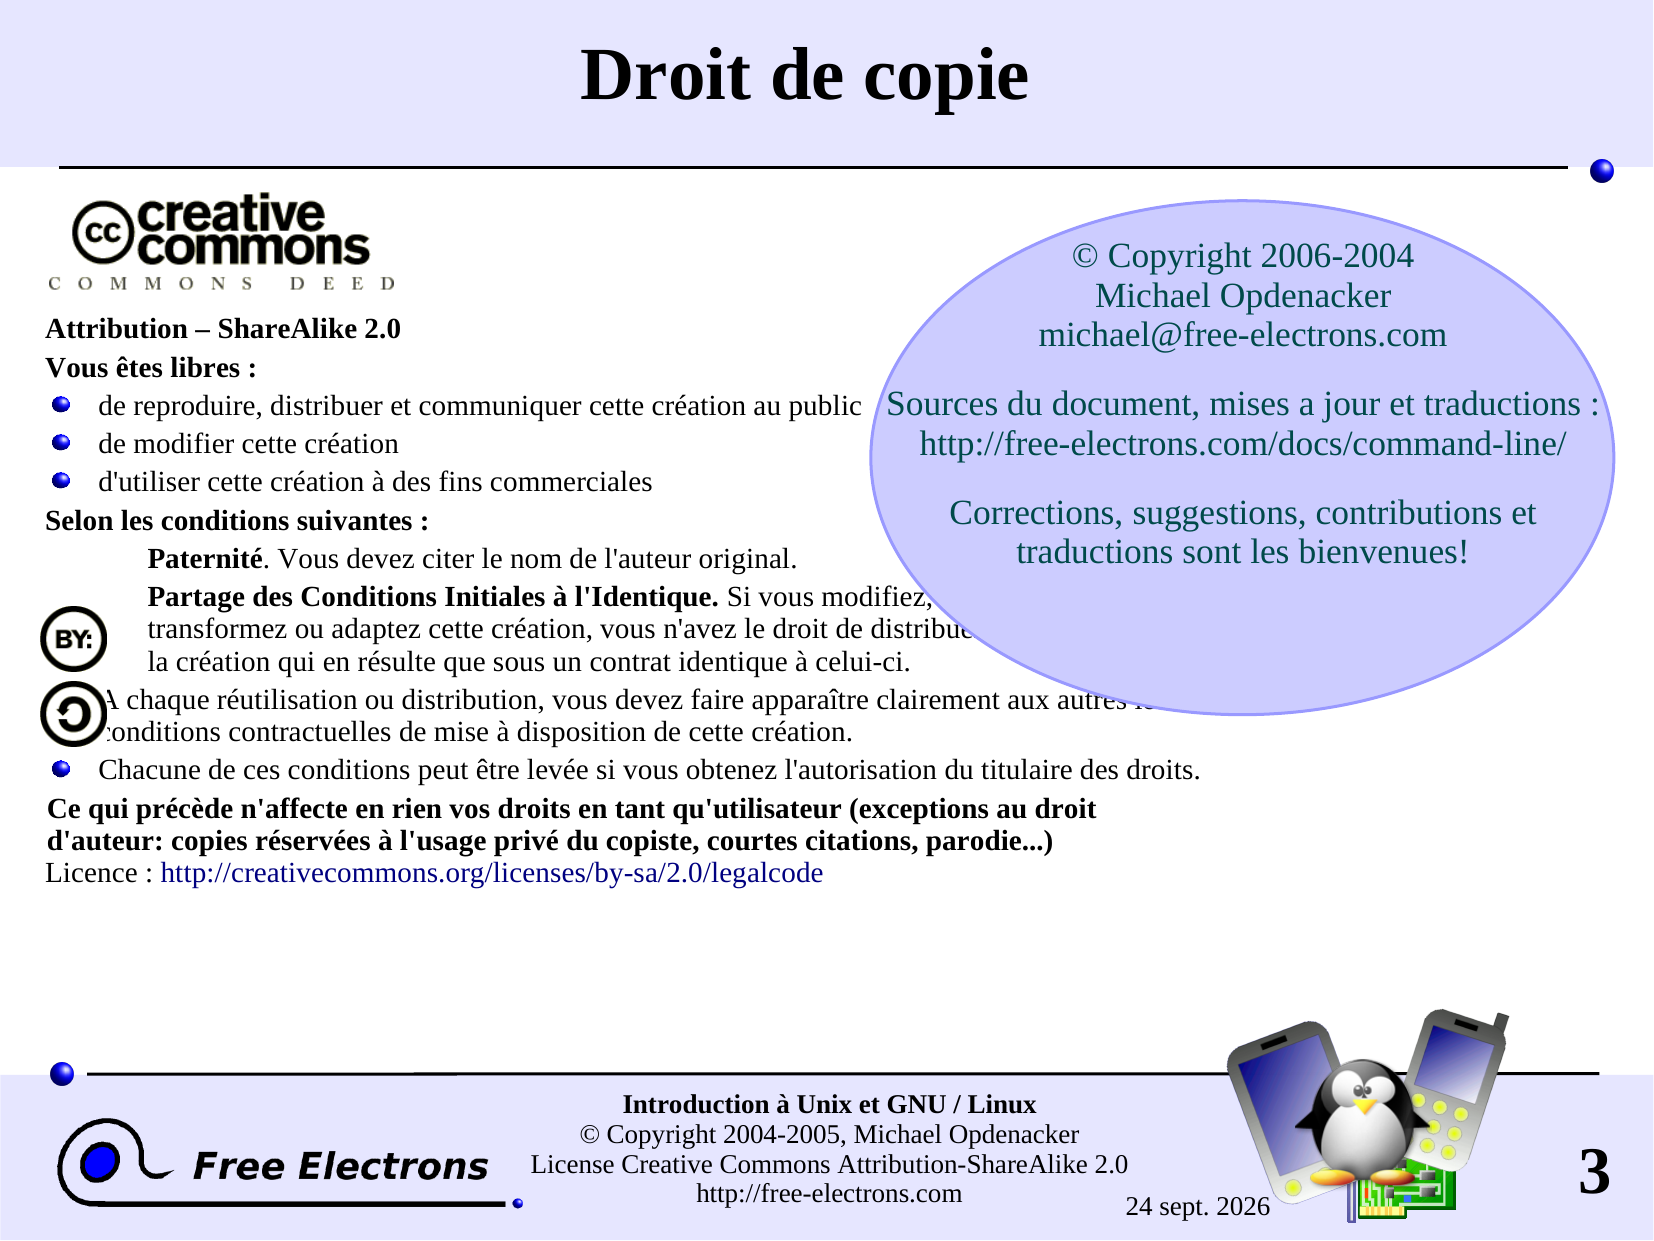

# Droit de copie
© Copyright 2006-2004
Michael Opdenacker
michael@free-electrons.com
Sources du document, mises a jour et traductions :
http://free-electrons.com/docs/command-line/
Corrections, suggestions, contributions et traductions sont les bienvenues!
Attribution – ShareAlike 2.0
Vous êtes libres :
de reproduire, distribuer et communiquer cette création au public
de modifier cette création
d'utiliser cette création à des fins commerciales
Selon les conditions suivantes :
Paternité. Vous devez citer le nom de l'auteur original.
Partage des Conditions Initiales à l'Identique. Si vous modifiez,
transformez ou adaptez cette création, vous n'avez le droit de distribuer
la création qui en résulte que sous un contrat identique à celui-ci.
A chaque réutilisation ou distribution, vous devez faire apparaître clairement aux autres les conditions contractuelles de mise à disposition de cette création.
Chacune de ces conditions peut être levée si vous obtenez l'autorisation du titulaire des droits.
Ce qui précède n'affecte en rien vos droits en tant qu'utilisateur (exceptions au droit d'auteur: copies réservées à l'usage privé du copiste, courtes citations, parodie...)
Licence : http://creativecommons.org/licenses/by-sa/2.0/legalcode